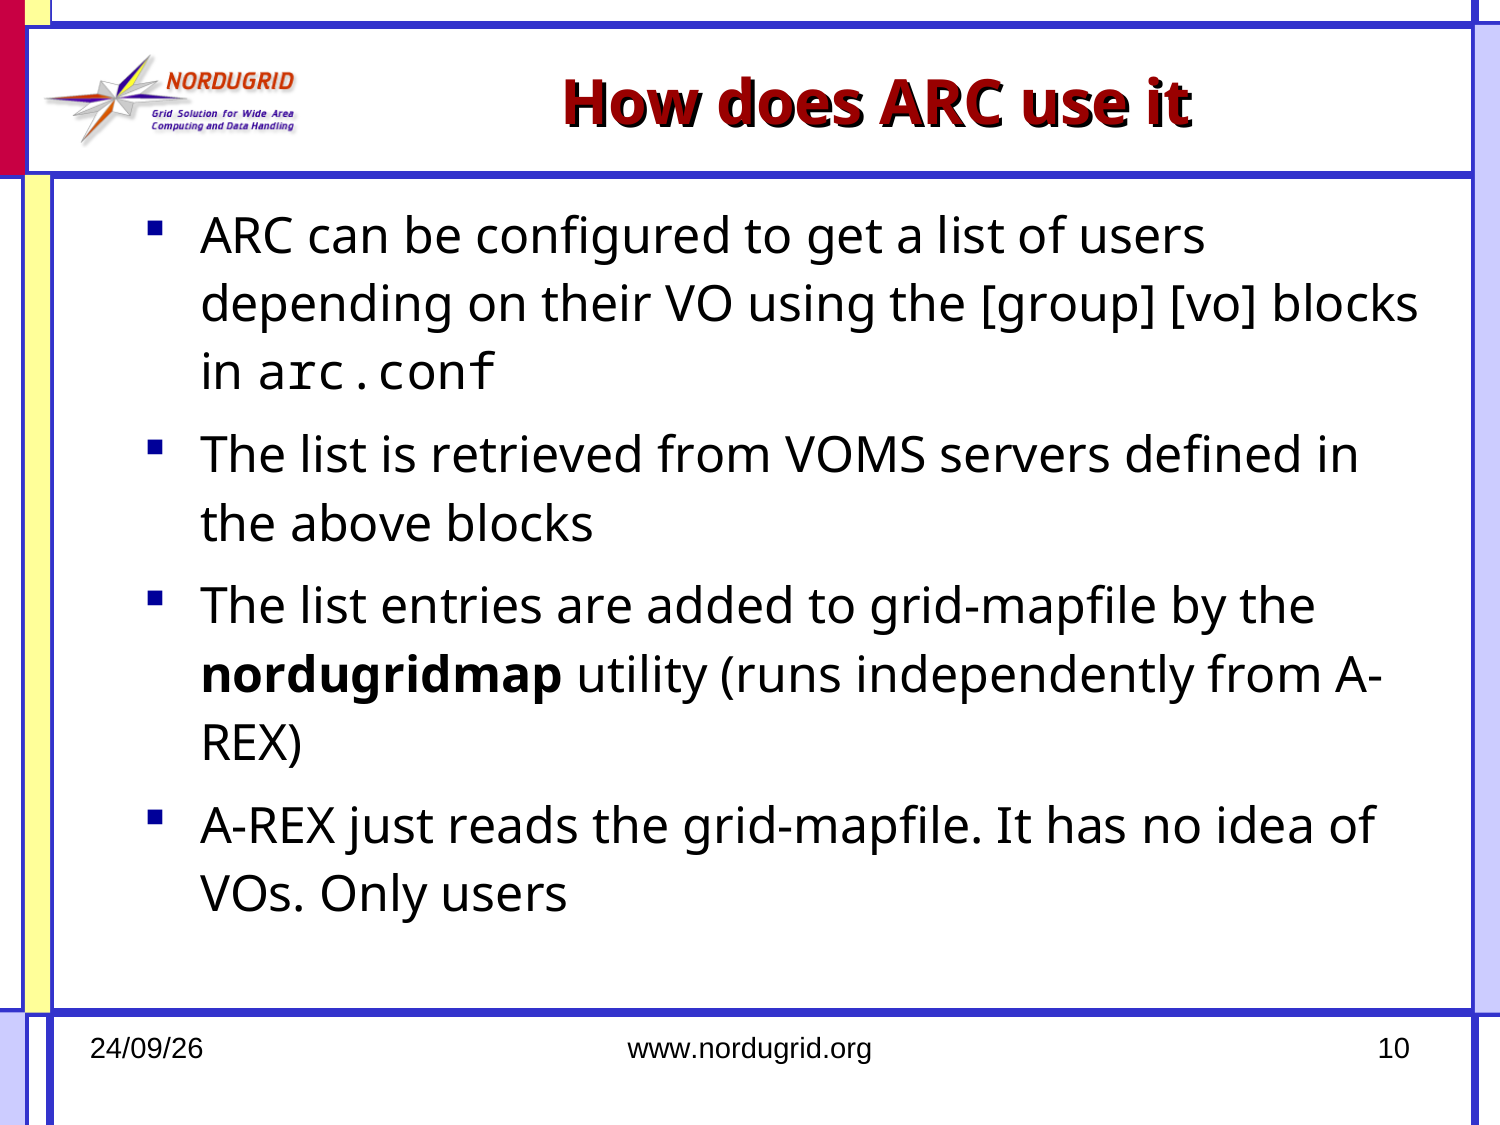

# How does ARC use it
ARC can be configured to get a list of users depending on their VO using the [group] [vo] blocks in arc.conf
The list is retrieved from VOMS servers defined in the above blocks
The list entries are added to grid-mapfile by the nordugridmap utility (runs independently from A-REX)
A-REX just reads the grid-mapfile. It has no idea of VOs. Only users
www.nordugrid.org
10